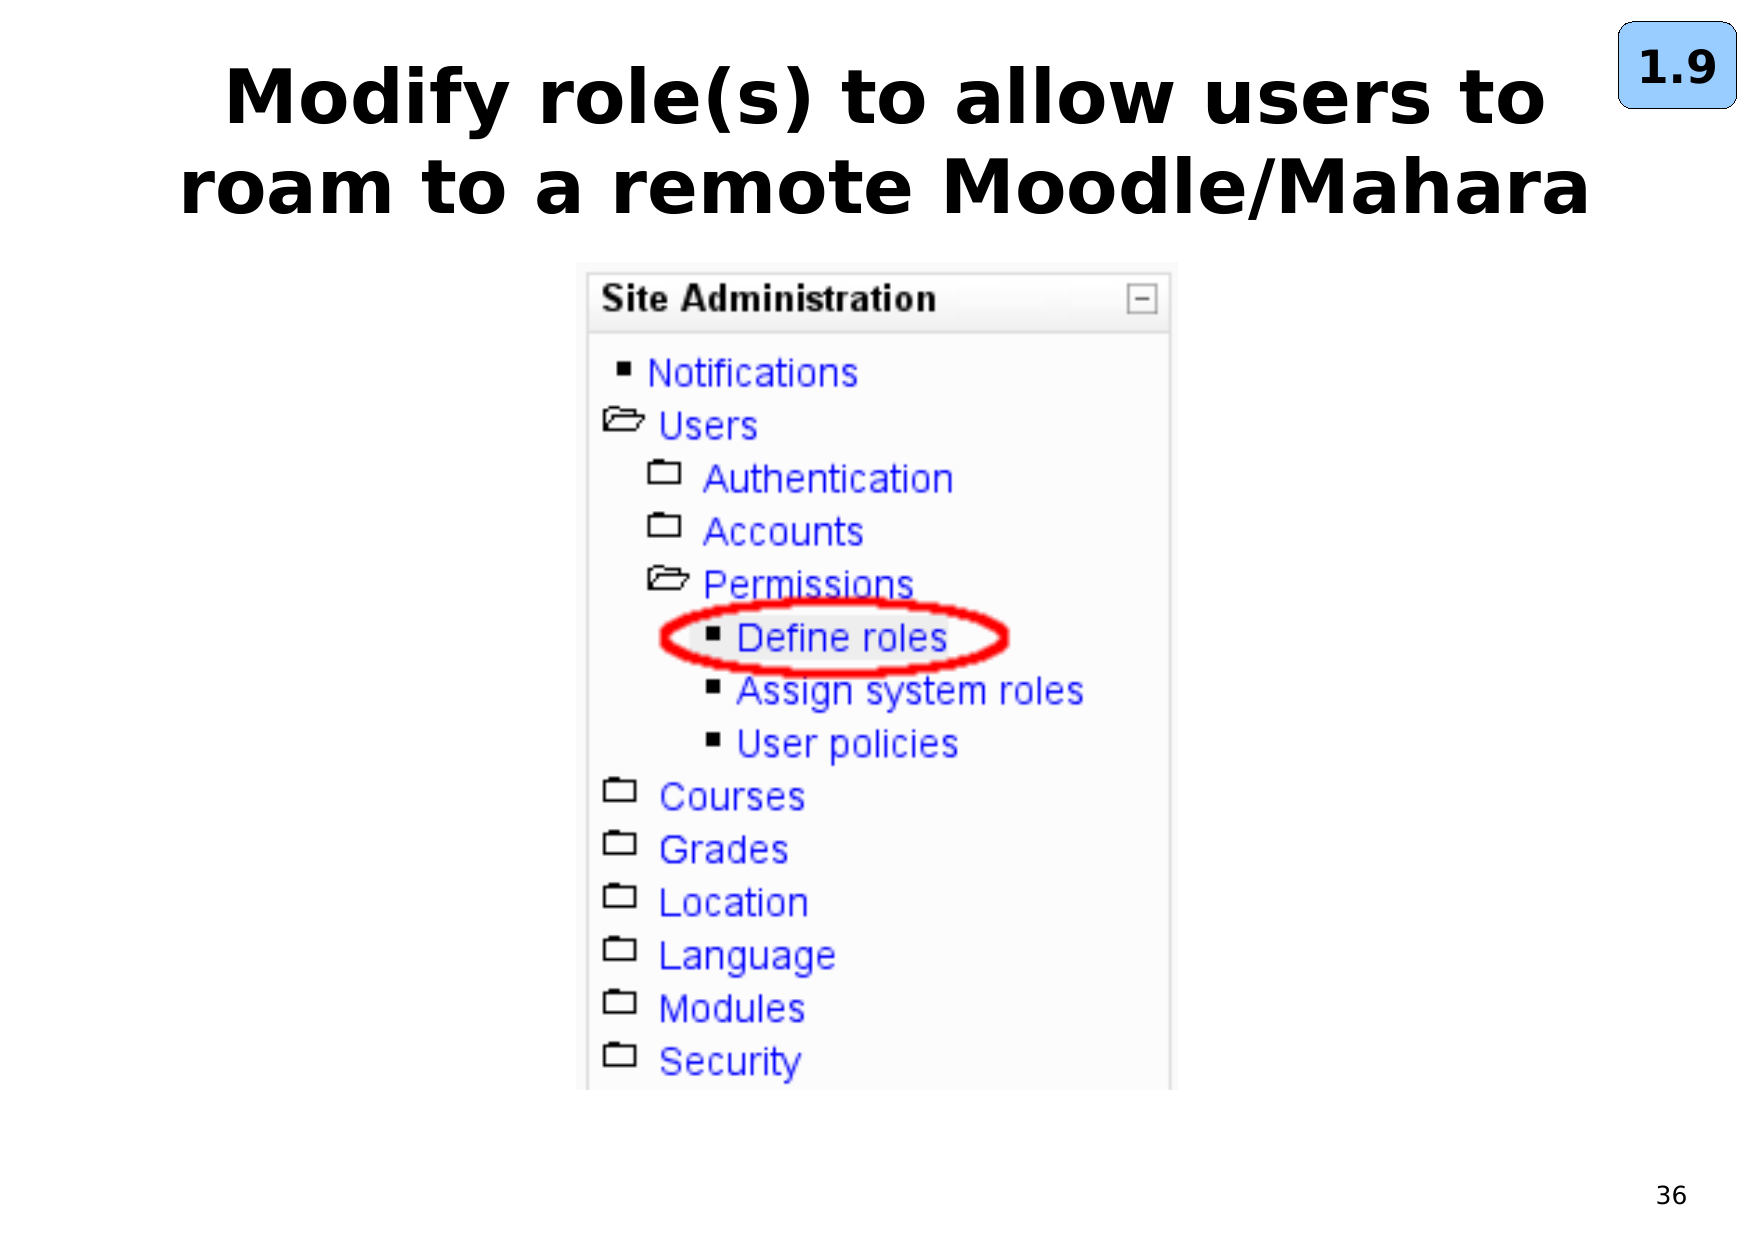

1.9
# Modify role(s) to allow users to roam to a remote Moodle/Mahara
36